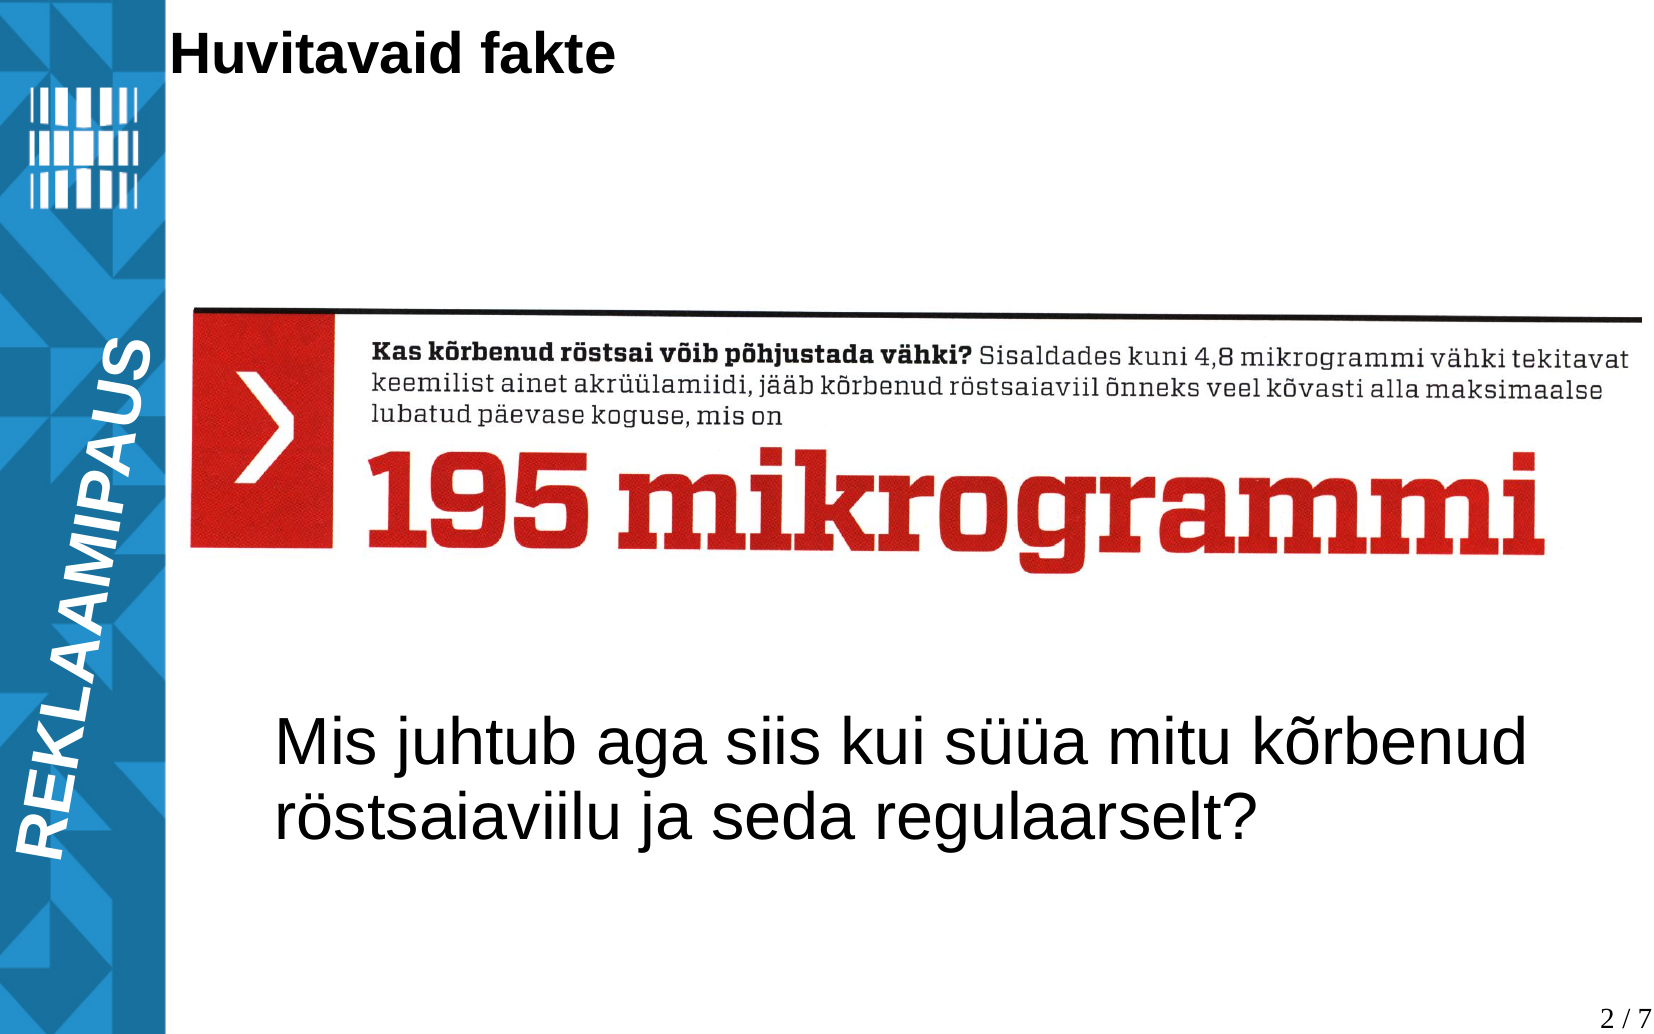

# Huvitavaid fakte
Mis juhtub aga siis kui süüa mitu kõrbenud röstsaiaviilu ja seda regulaarselt?
2